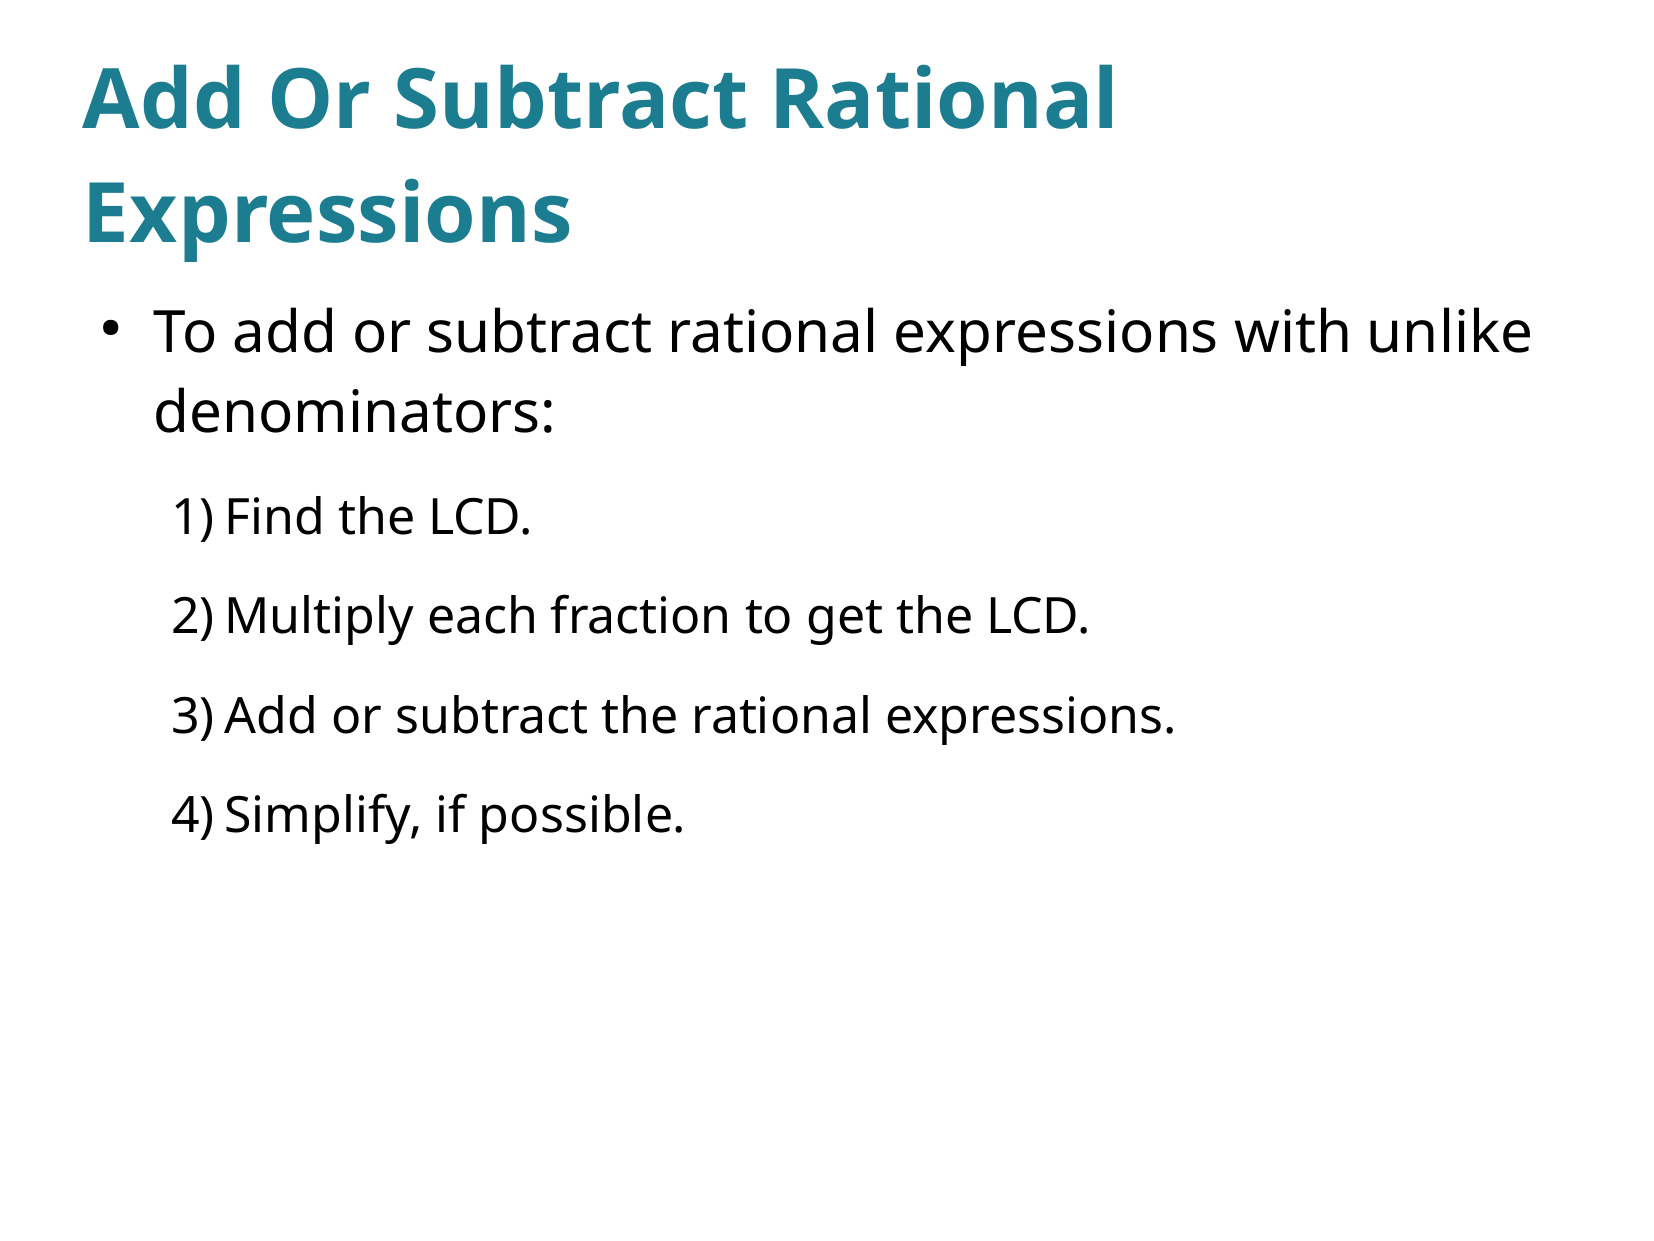

# Add Or Subtract Rational Expressions
To add or subtract rational expressions with unlike denominators:
Find the LCD.
Multiply each fraction to get the LCD.
Add or subtract the rational expressions.
Simplify, if possible.